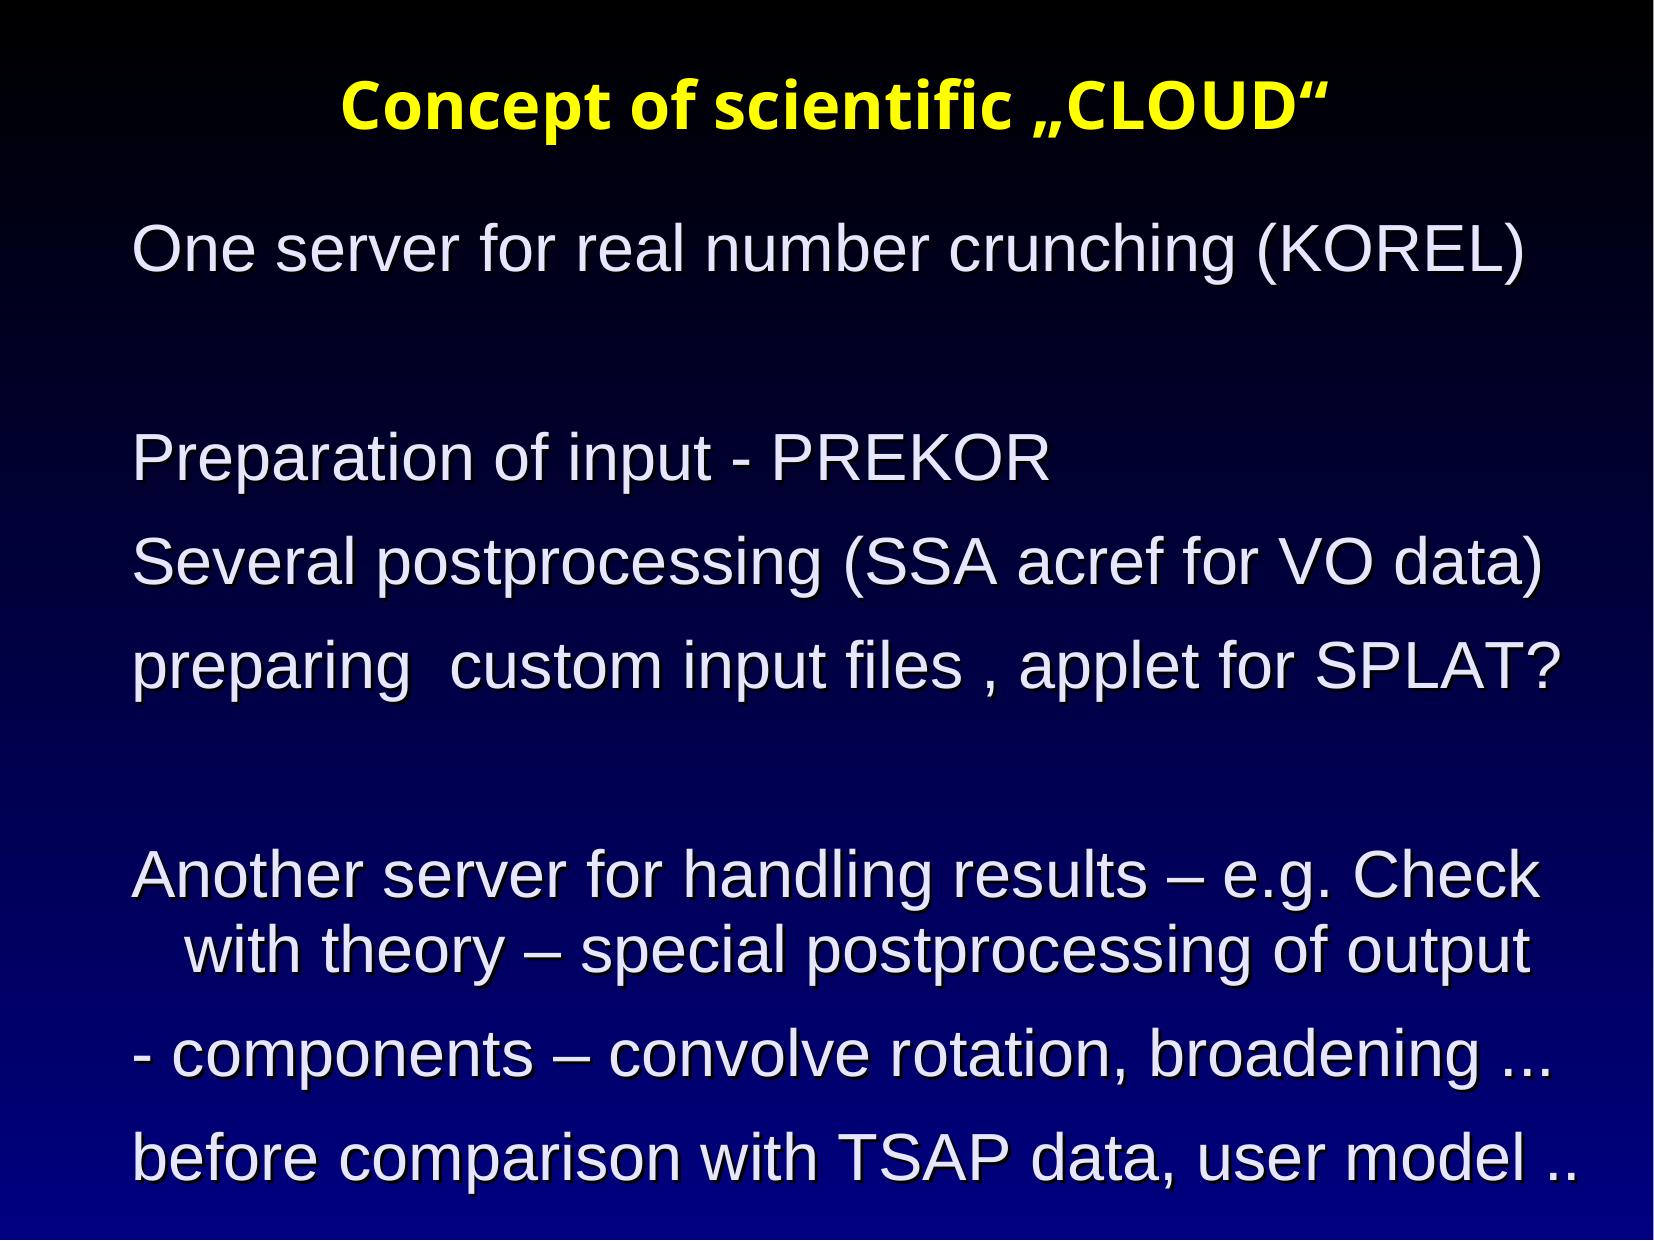

# Concept of scientific „CLOUD“
One server for real number crunching (KOREL)
Preparation of input - PREKOR
Several postprocessing (SSA acref for VO data)
preparing custom input files , applet for SPLAT?
Another server for handling results – e.g. Check with theory – special postprocessing of output
- components – convolve rotation, broadening ...
before comparison with TSAP data, user model ..